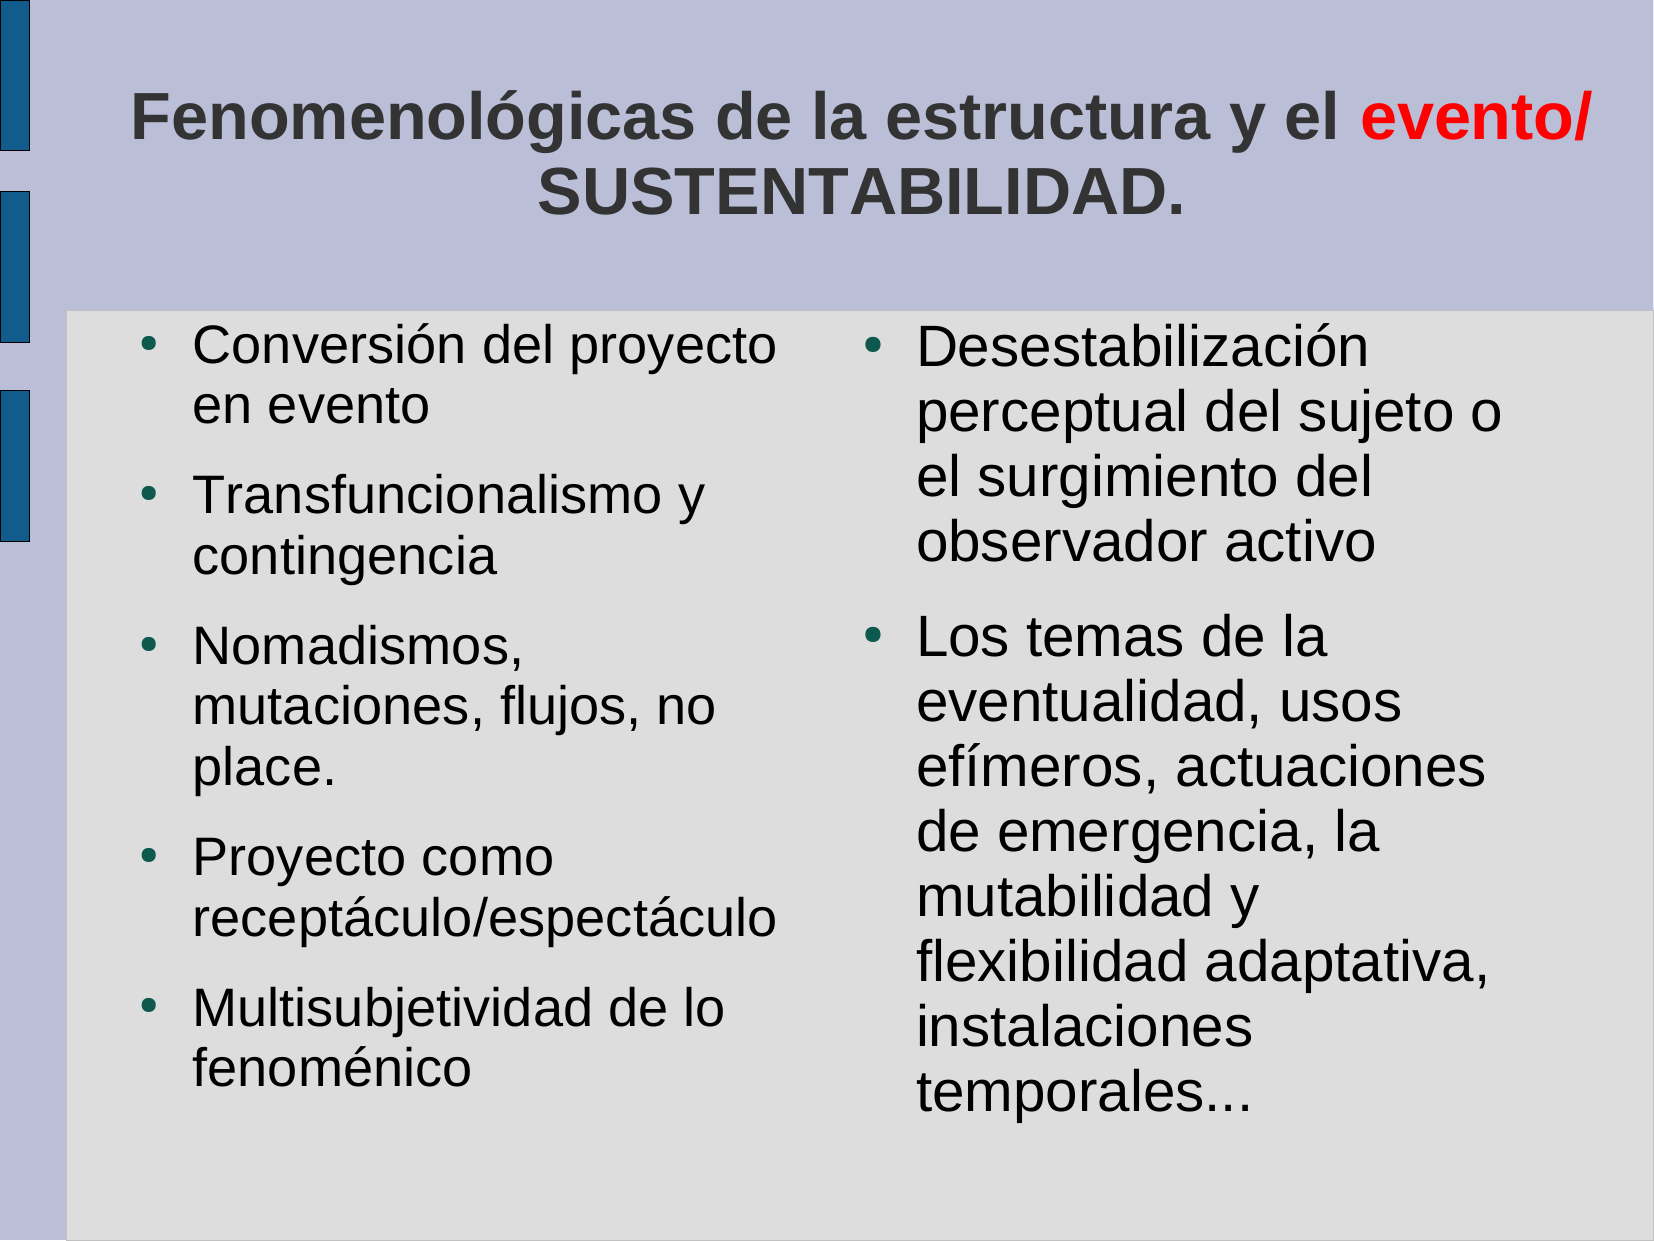

# Fenomenológicas de la estructura y el evento/ SUSTENTABILIDAD.
Conversión del proyecto en evento
Transfuncionalismo y contingencia
Nomadismos, mutaciones, flujos, no place.
Proyecto como receptáculo/espectáculo
Multisubjetividad de lo fenoménico
Desestabilización perceptual del sujeto o el surgimiento del observador activo
Los temas de la eventualidad, usos efímeros, actuaciones de emergencia, la mutabilidad y flexibilidad adaptativa, instalaciones temporales...